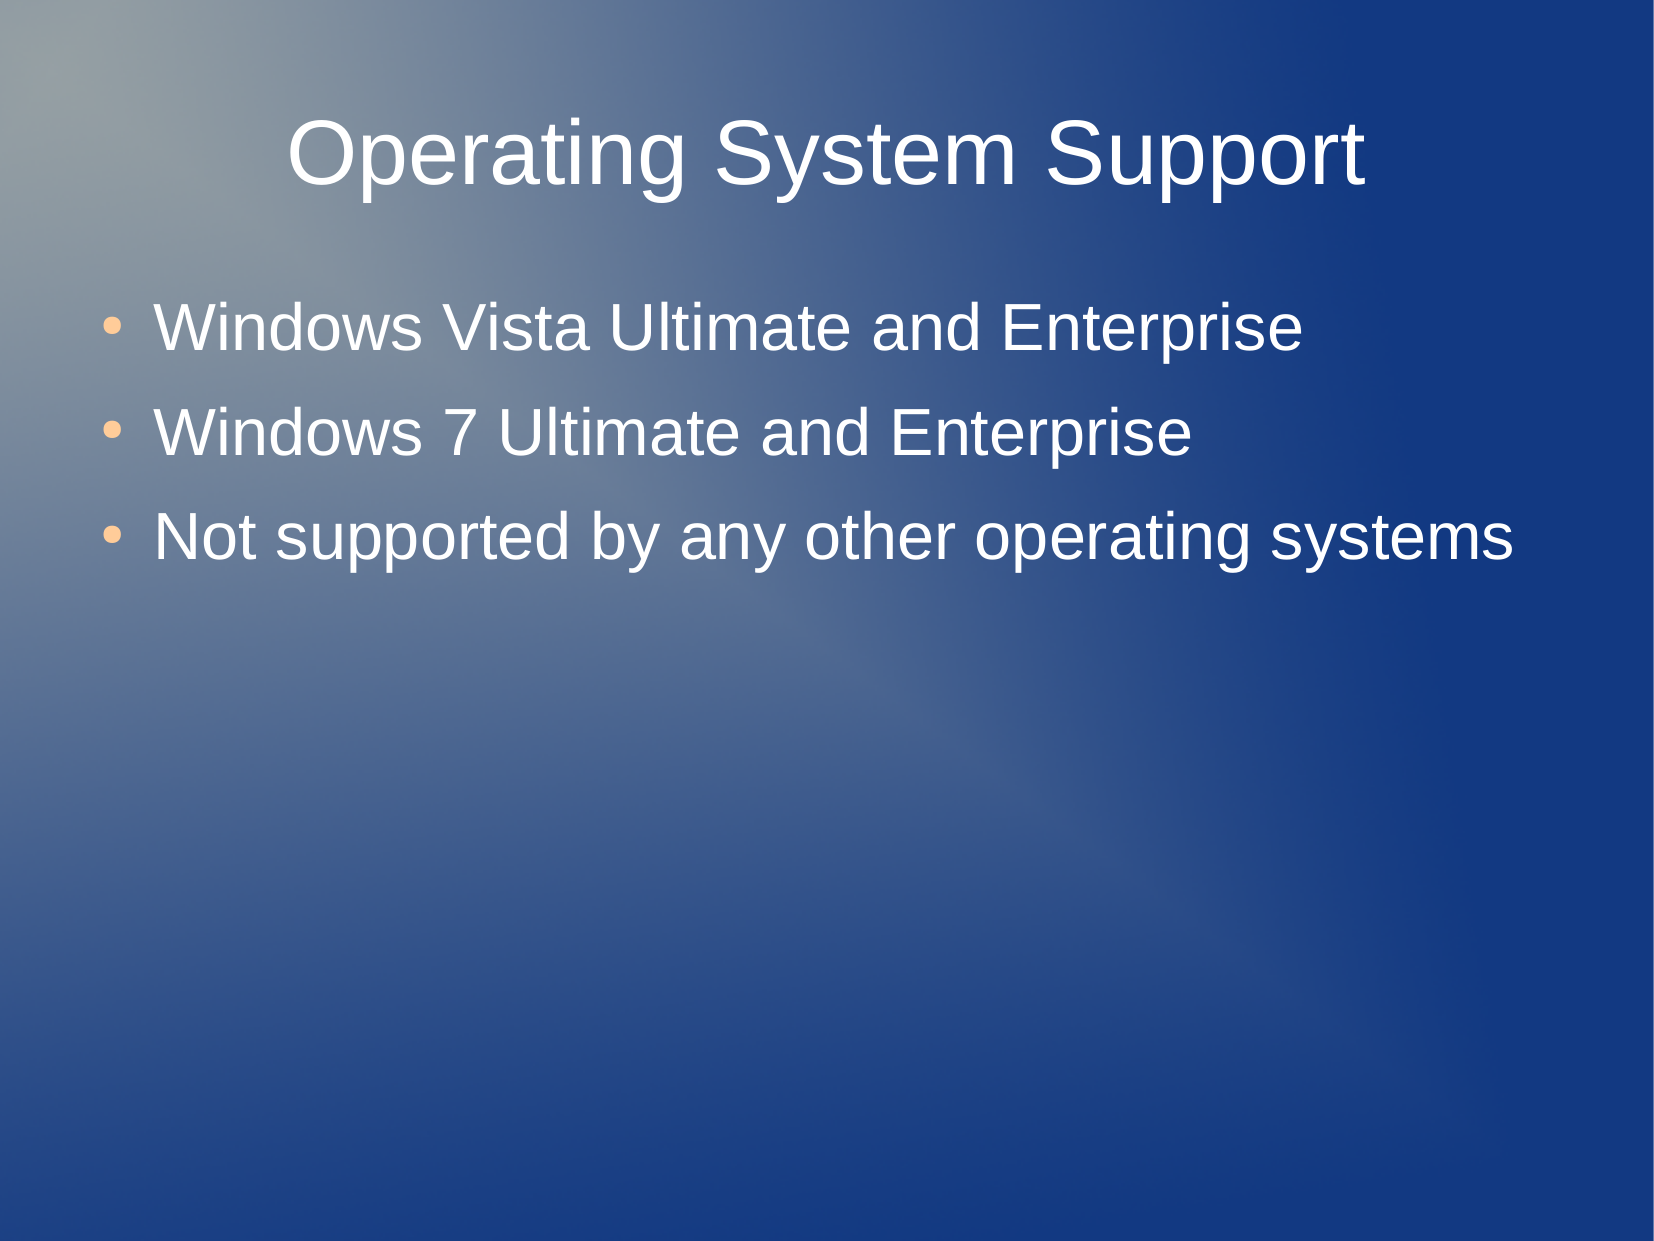

# Operating System Support
Windows Vista Ultimate and Enterprise
Windows 7 Ultimate and Enterprise
Not supported by any other operating systems